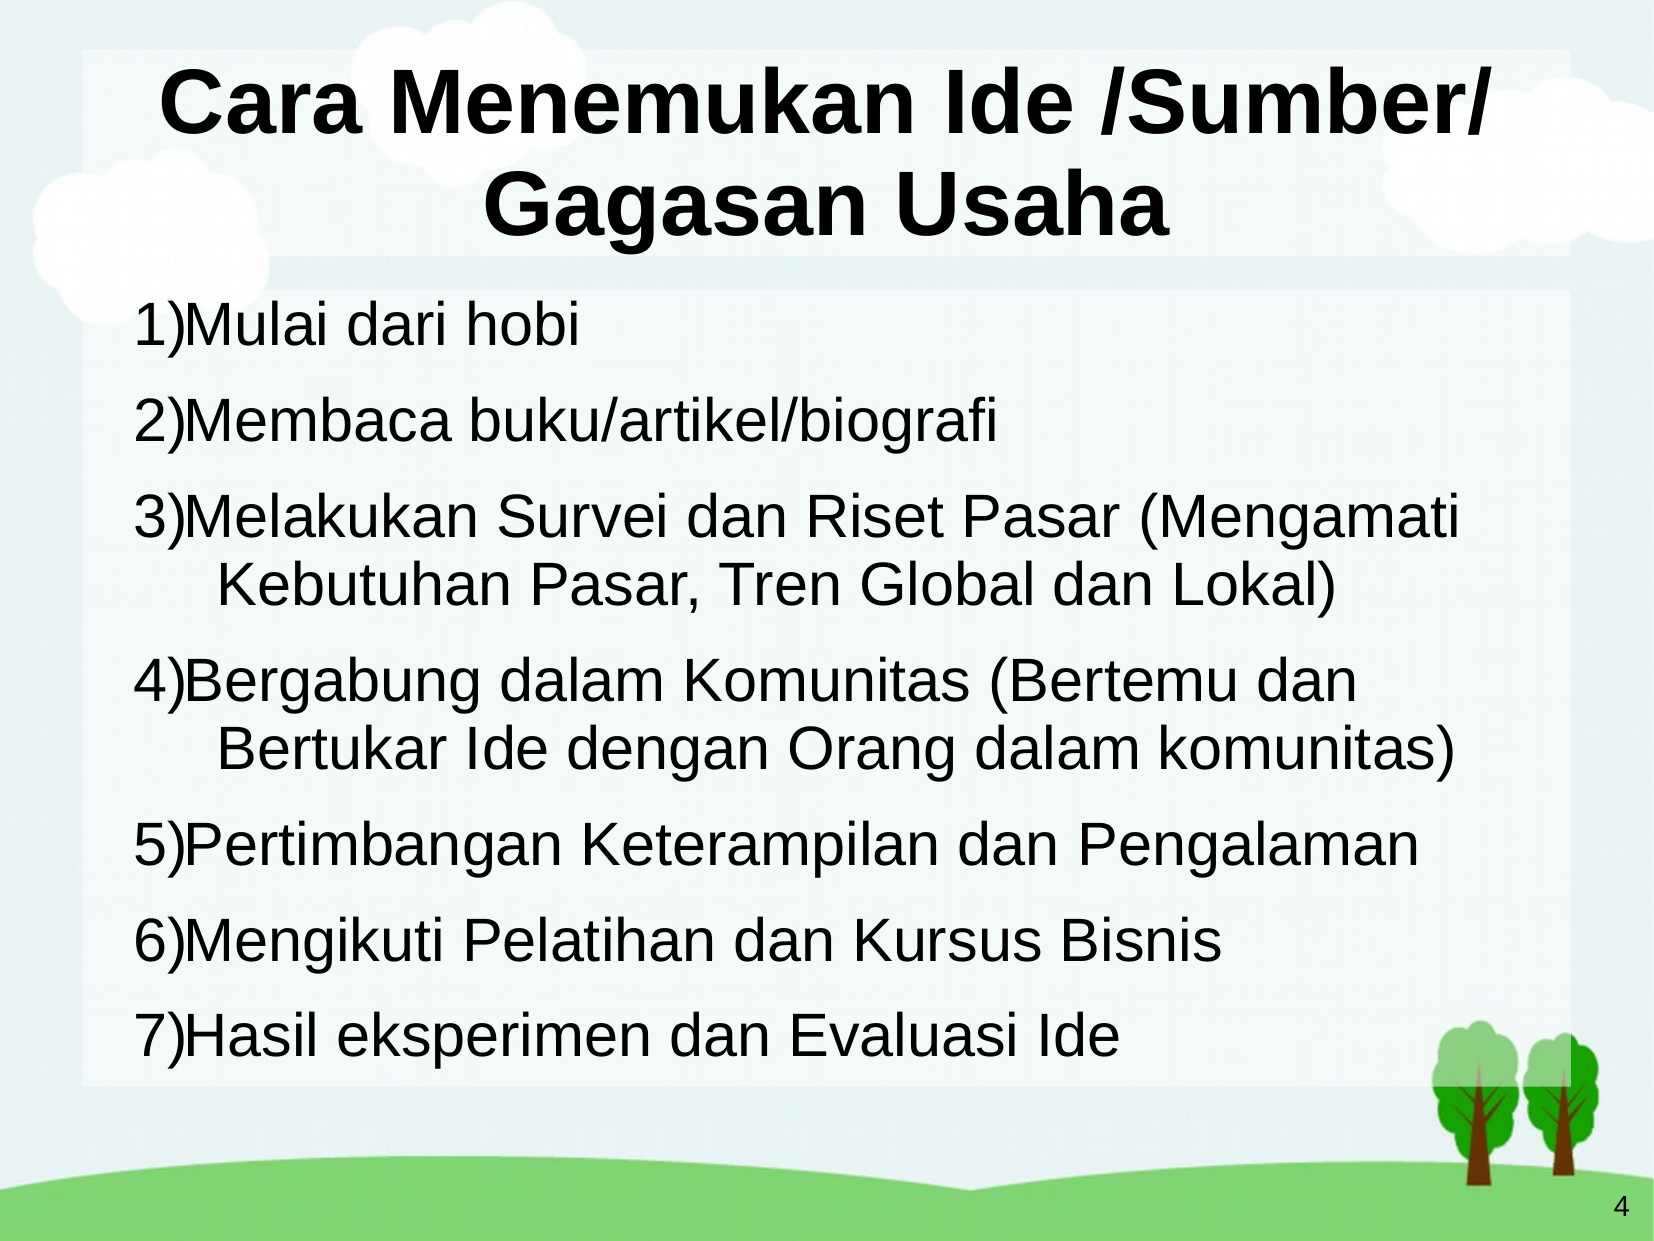

# Cara Menemukan Ide /Sumber/ Gagasan Usaha
Mulai dari hobi
Membaca buku/artikel/biografi
Melakukan Survei dan Riset Pasar (Mengamati Kebutuhan Pasar, Tren Global dan Lokal)
Bergabung dalam Komunitas (Bertemu dan Bertukar Ide dengan Orang dalam komunitas)
Pertimbangan Keterampilan dan Pengalaman
Mengikuti Pelatihan dan Kursus Bisnis
Hasil eksperimen dan Evaluasi Ide
4